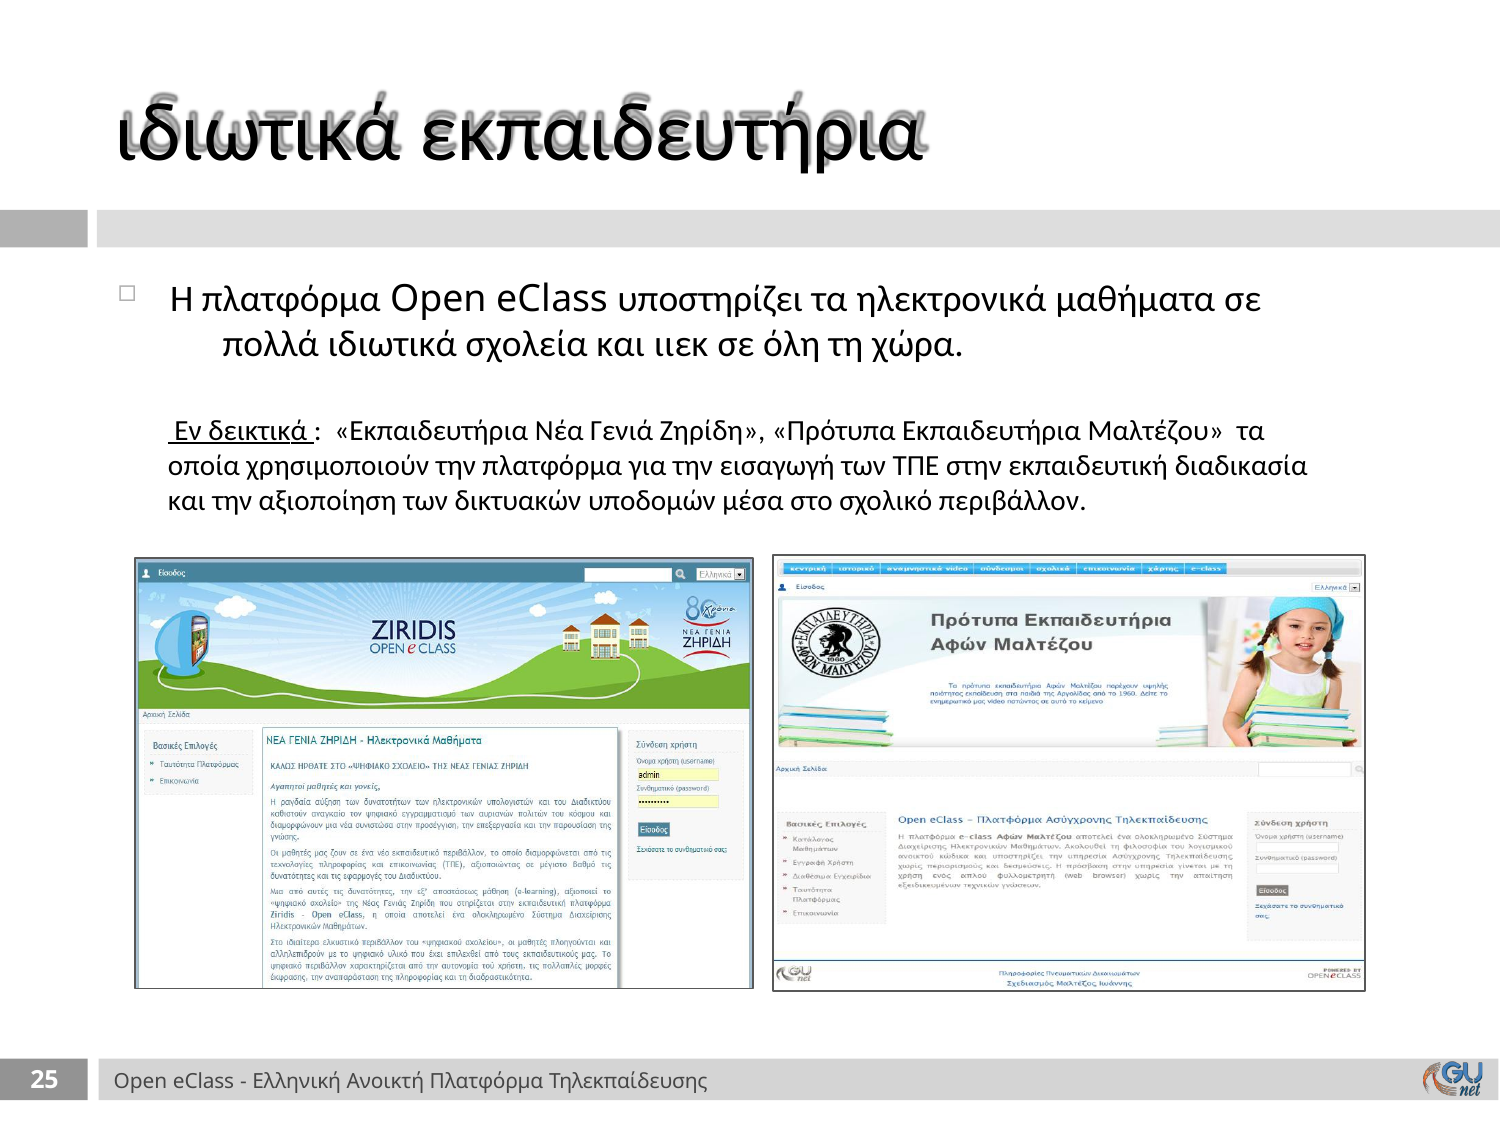

# ιδιωτικά εκπαιδευτήρια
Η πλατφόρμα Open eClass υποστηρίζει τα ηλεκτρονικά μαθήματα σε πολλά ιδιωτικά σχολεία και ιιεκ σε όλη τη χώρα.
 Εν δεικτικά : «Εκπαιδευτήρια Νέα Γενιά Ζηρίδη», «Πρότυπα Εκπαιδευτήρια Μαλτέζου» τα οποία χρησιμοποιούν την πλατφόρμα για την εισαγωγή των ΤΠΕ στην εκπαιδευτική διαδικασία και την αξιοποίηση των δικτυακών υποδομών μέσα στο σχολικό περιβάλλον.
25
Open eClass - Ελληνική Ανοικτή Πλατφόρμα Τηλεκπαίδευσης